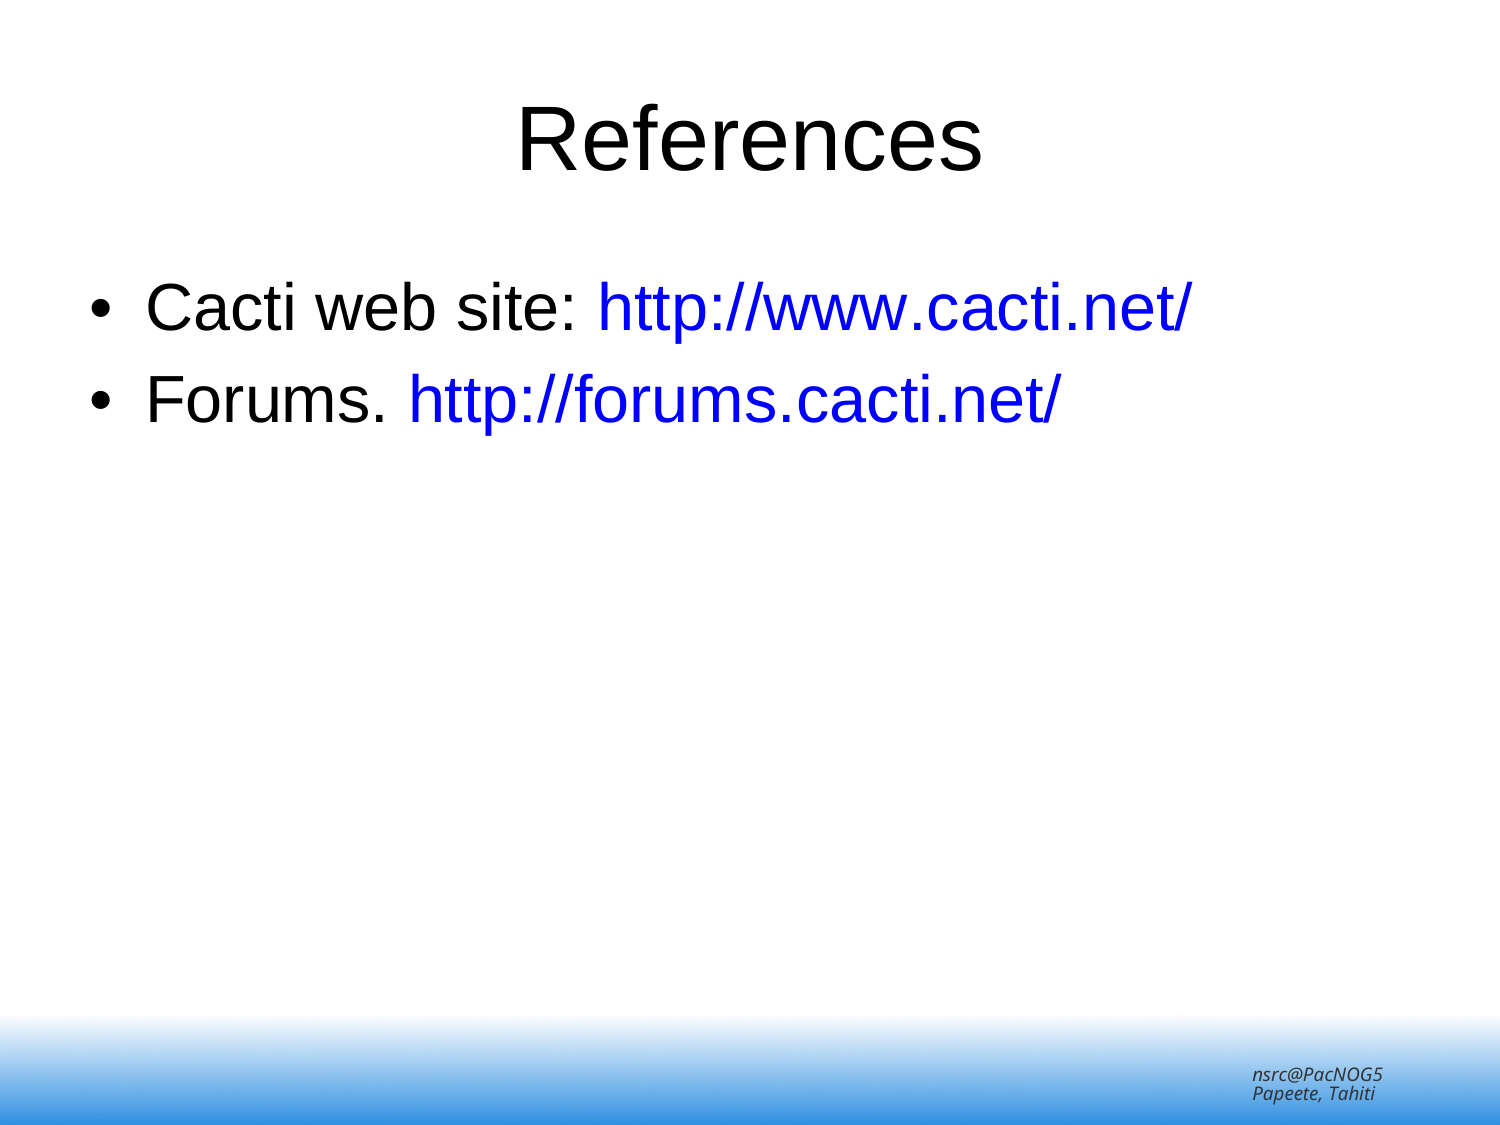

# References
Cacti web site: http://www.cacti.net/
Forums. http://forums.cacti.net/